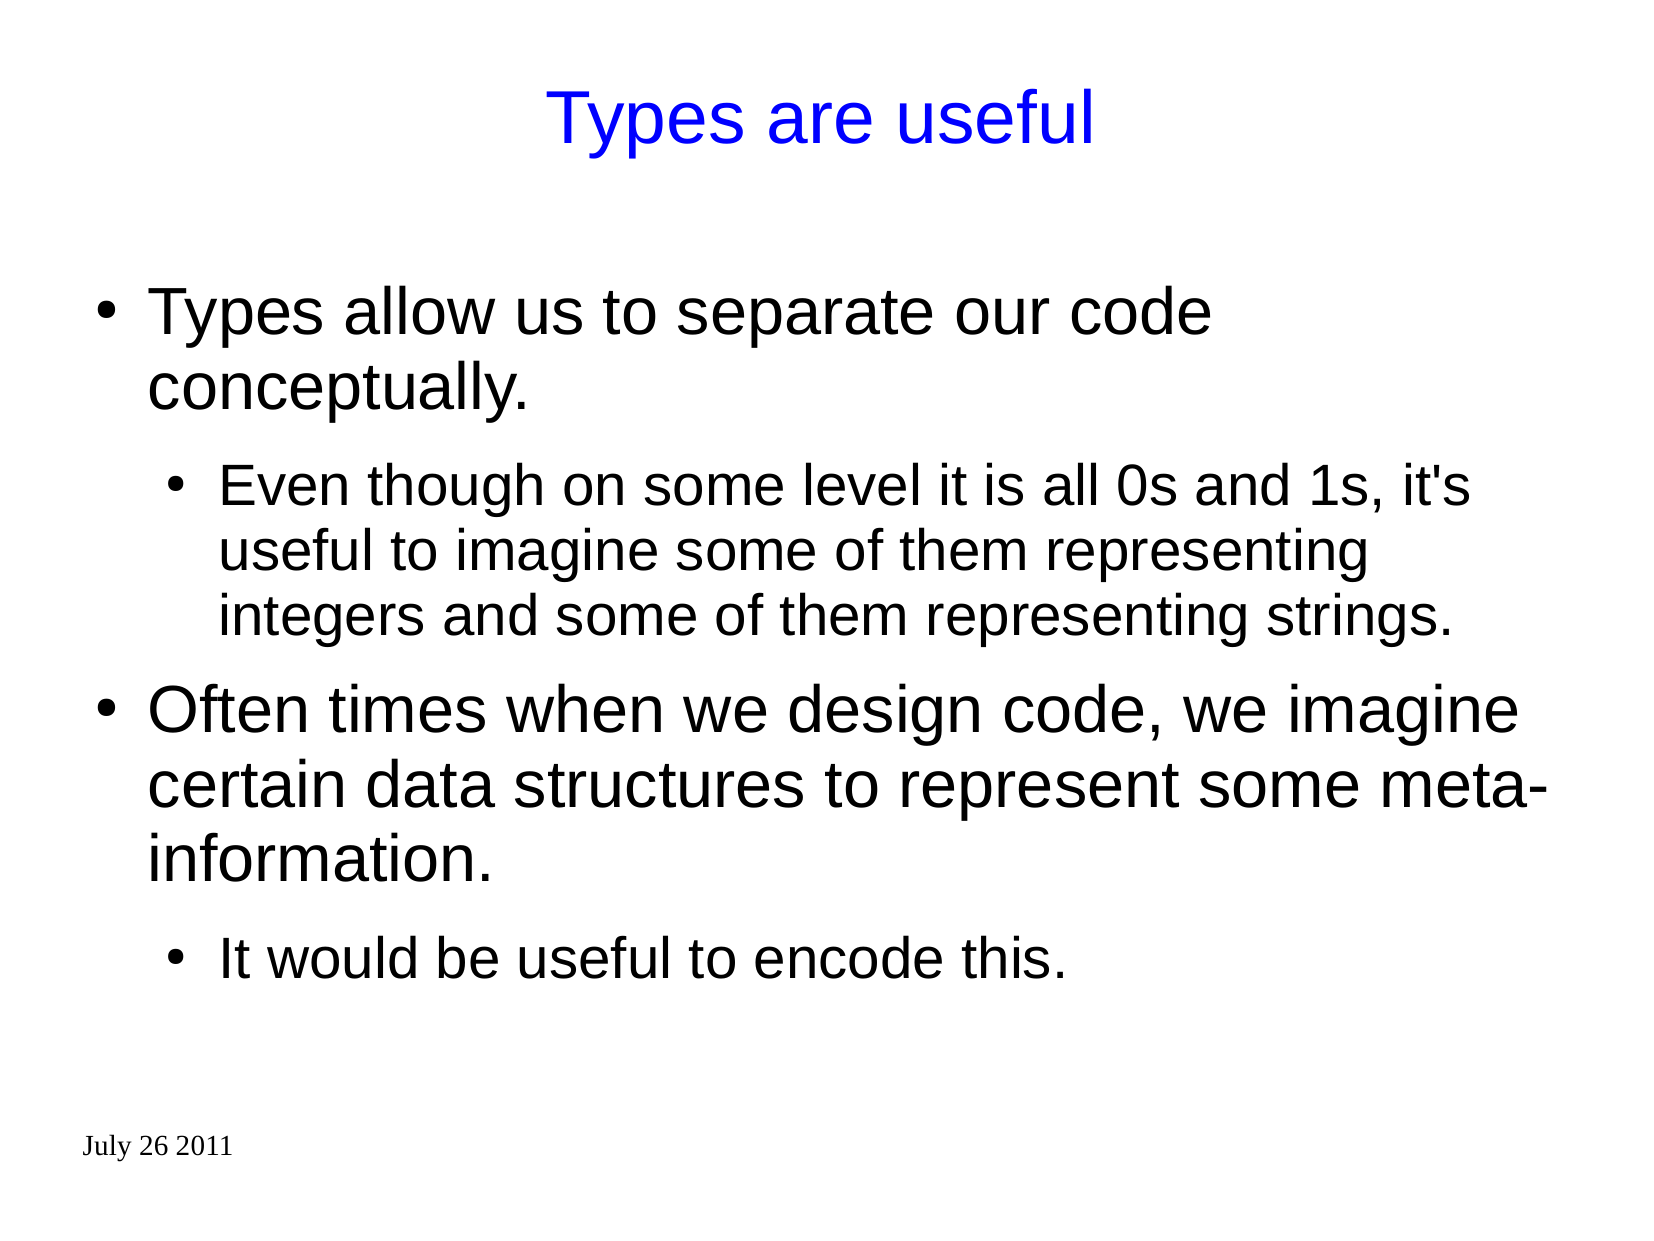

# Types are useful
Types allow us to separate our code conceptually.
Even though on some level it is all 0s and 1s, it's useful to imagine some of them representing integers and some of them representing strings.
Often times when we design code, we imagine certain data structures to represent some meta-information.
It would be useful to encode this.
July 26 2011